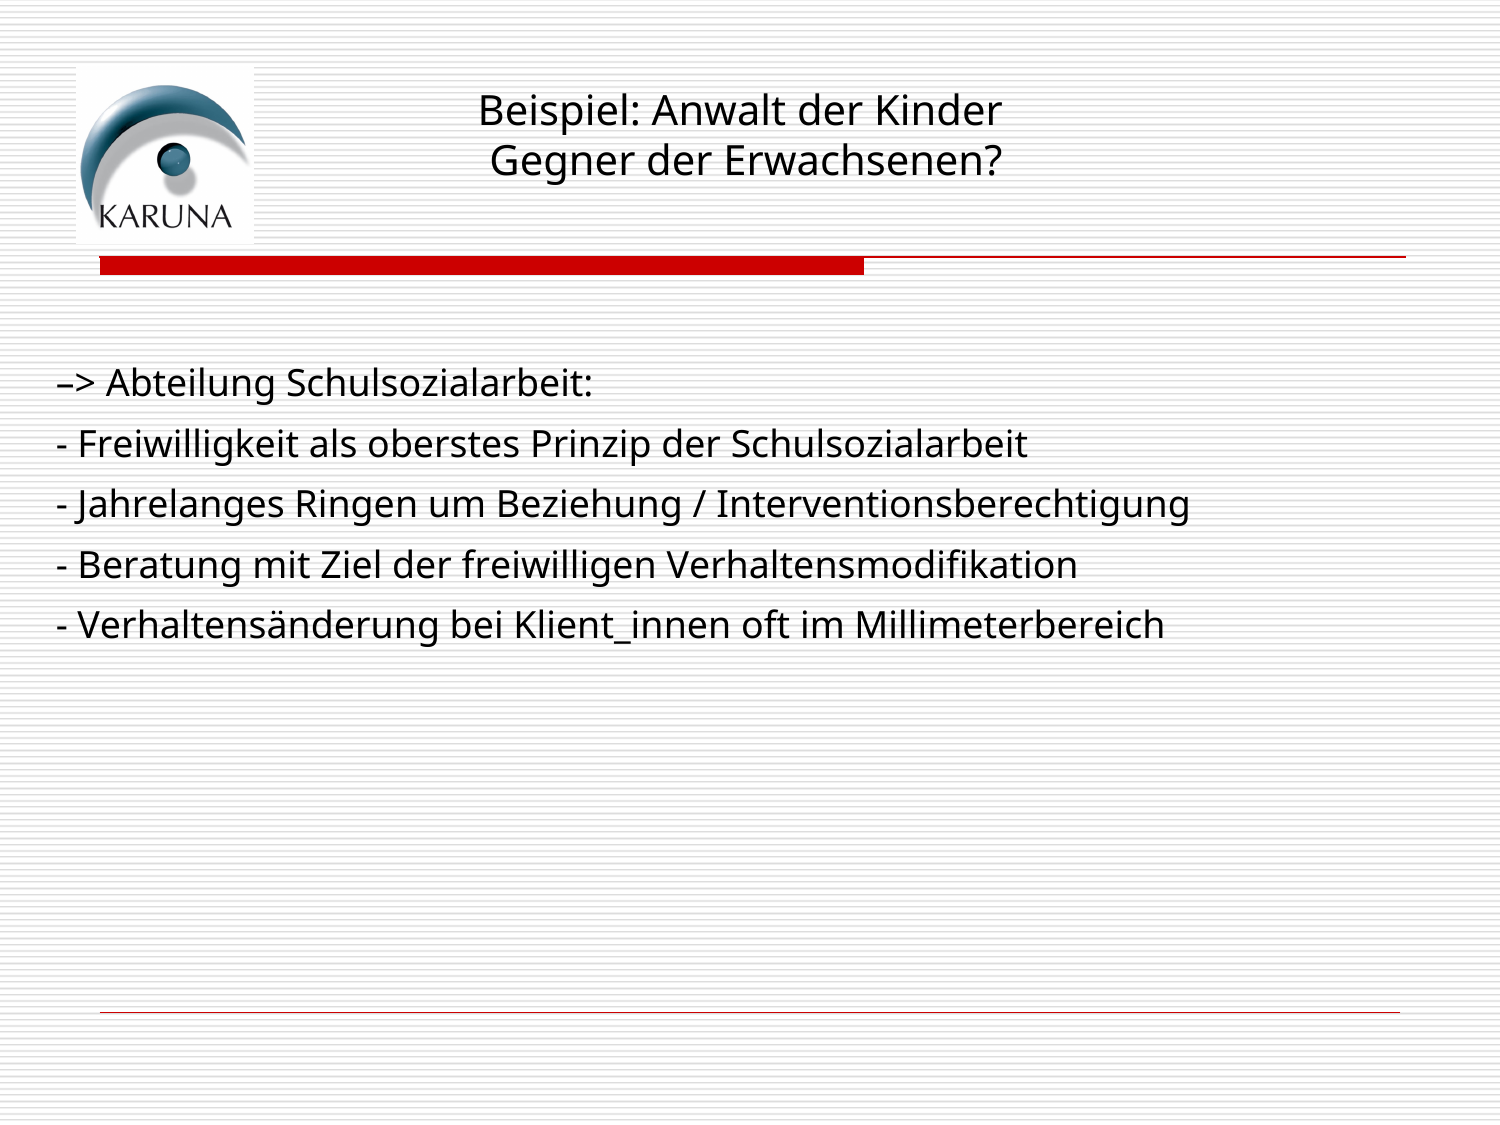

# Beispiel: Anwalt der Kinder Gegner der Erwachsenen?
–> Abteilung Schulsozialarbeit:
- Freiwilligkeit als oberstes Prinzip der Schulsozialarbeit
- Jahrelanges Ringen um Beziehung / Interventionsberechtigung
- Beratung mit Ziel der freiwilligen Verhaltensmodifikation
- Verhaltensänderung bei Klient_innen oft im Millimeterbereich